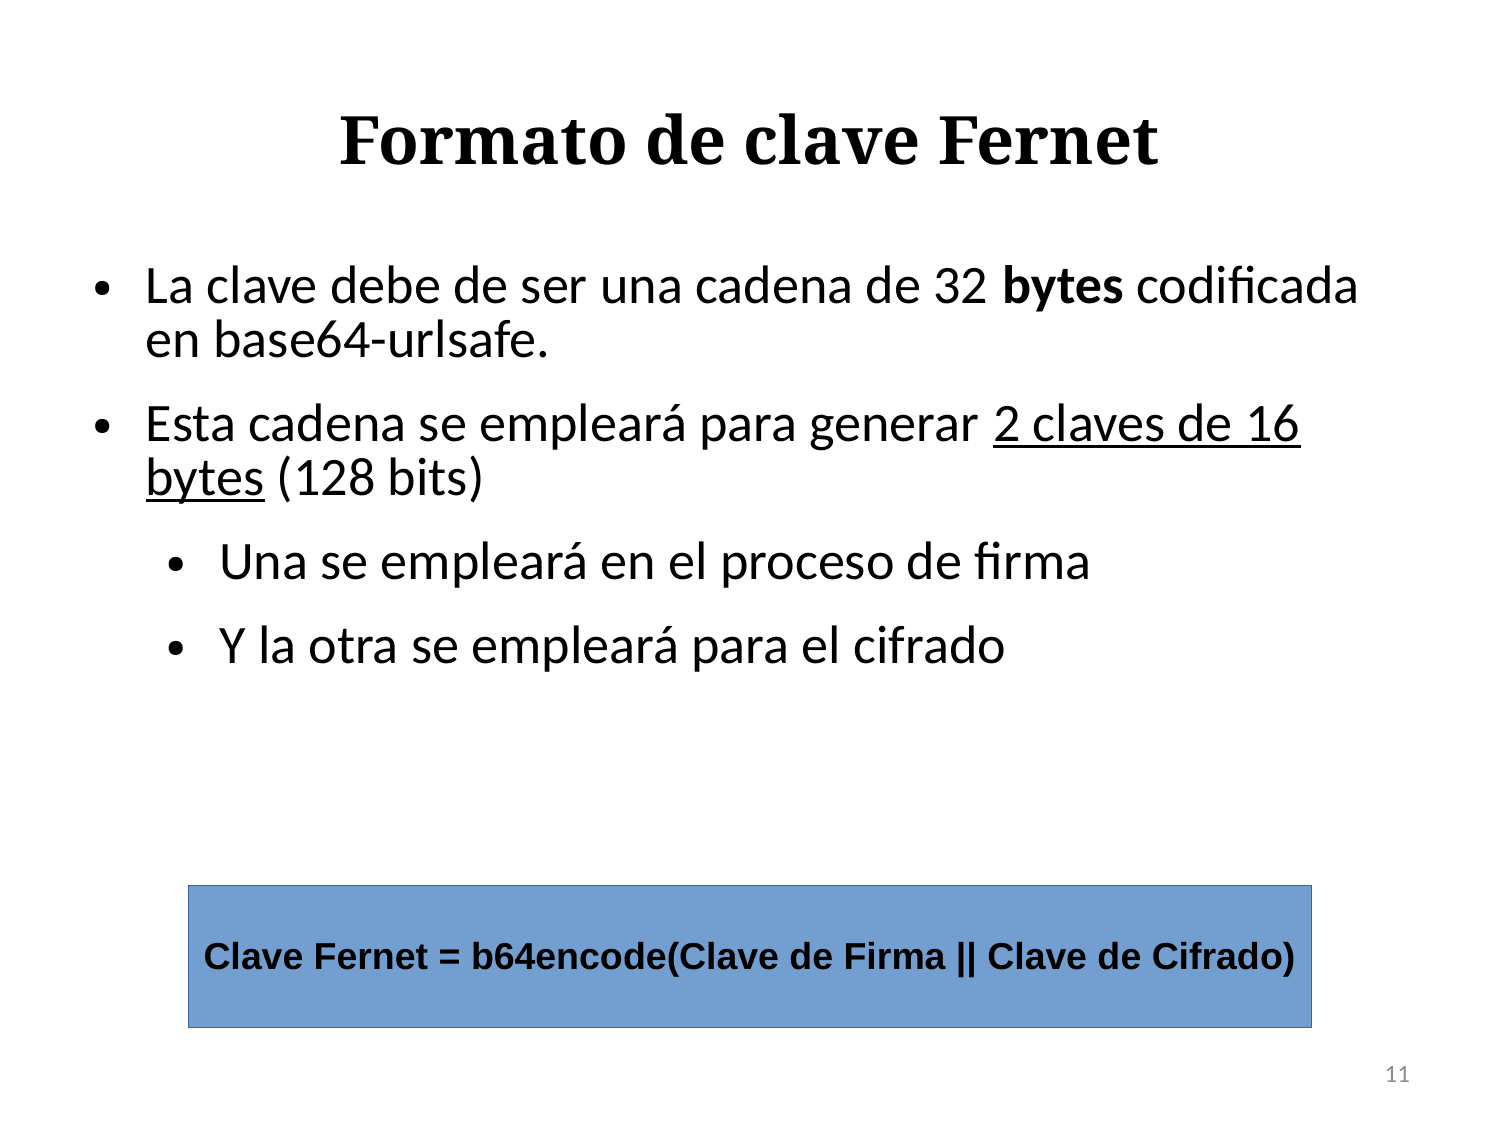

# Formato de clave Fernet
La clave debe de ser una cadena de 32 bytes codificada en base64-urlsafe.
Esta cadena se empleará para generar 2 claves de 16 bytes (128 bits)
Una se empleará en el proceso de firma
Y la otra se empleará para el cifrado
Clave Fernet = b64encode(Clave de Firma || Clave de Cifrado)
Luis González Fernández - Cryptography
11